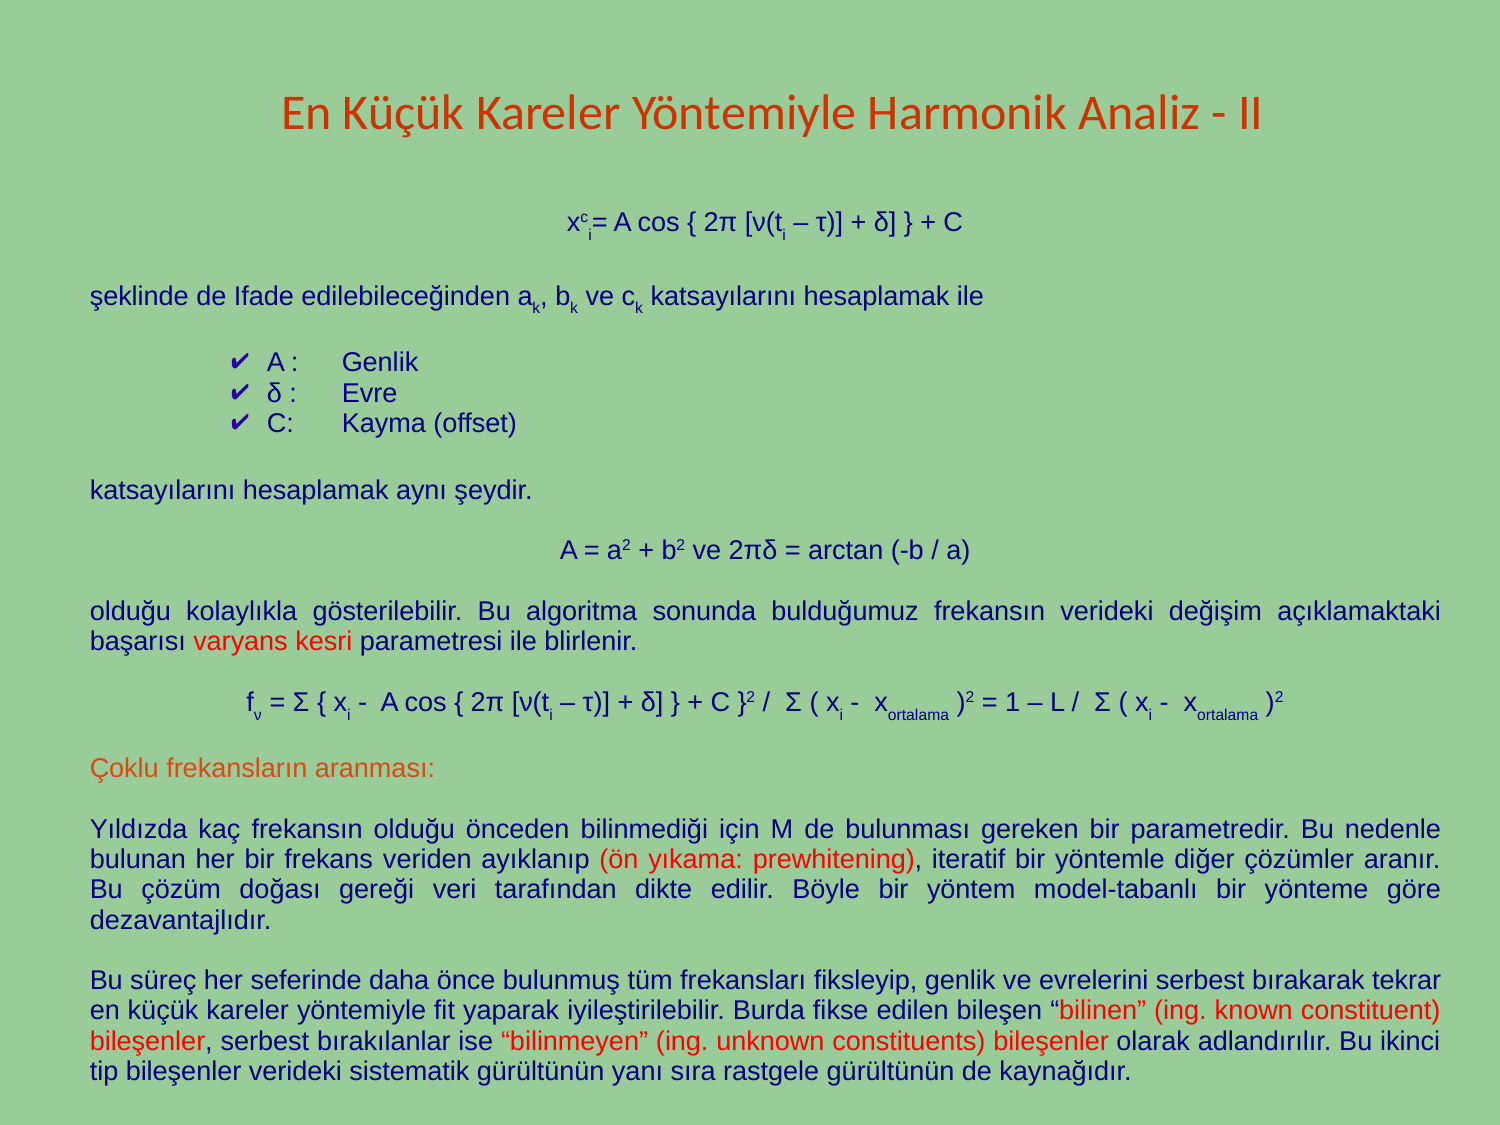

# En Küçük Kareler Yöntemiyle Harmonik Analiz - II
xci= A cos { 2π [ν(ti – τ)] + δ] } + C
şeklinde de Ifade edilebileceğinden ak, bk ve ck katsayılarını hesaplamak ile
A :	Genlik
δ :	Evre
C:	Kayma (offset)
katsayılarını hesaplamak aynı şeydir.
A = a2 + b2 ve 2πδ = arctan (-b / a)
olduğu kolaylıkla gösterilebilir. Bu algoritma sonunda bulduğumuz frekansın verideki değişim açıklamaktaki başarısı varyans kesri parametresi ile blirlenir.
fν = Σ { xi - A cos { 2π [ν(ti – τ)] + δ] } + C }2 / Σ ( xi - xortalama )2 = 1 – L / Σ ( xi - xortalama )2
Çoklu frekansların aranması:
Yıldızda kaç frekansın olduğu önceden bilinmediği için M de bulunması gereken bir parametredir. Bu nedenle bulunan her bir frekans veriden ayıklanıp (ön yıkama: prewhitening), iteratif bir yöntemle diğer çözümler aranır. Bu çözüm doğası gereği veri tarafından dikte edilir. Böyle bir yöntem model-tabanlı bir yönteme göre dezavantajlıdır.
Bu süreç her seferinde daha önce bulunmuş tüm frekansları fiksleyip, genlik ve evrelerini serbest bırakarak tekrar en küçük kareler yöntemiyle fit yaparak iyileştirilebilir. Burda fikse edilen bileşen “bilinen” (ing. known constituent) bileşenler, serbest bırakılanlar ise “bilinmeyen” (ing. unknown constituents) bileşenler olarak adlandırılır. Bu ikinci tip bileşenler verideki sistematik gürültünün yanı sıra rastgele gürültünün de kaynağıdır.